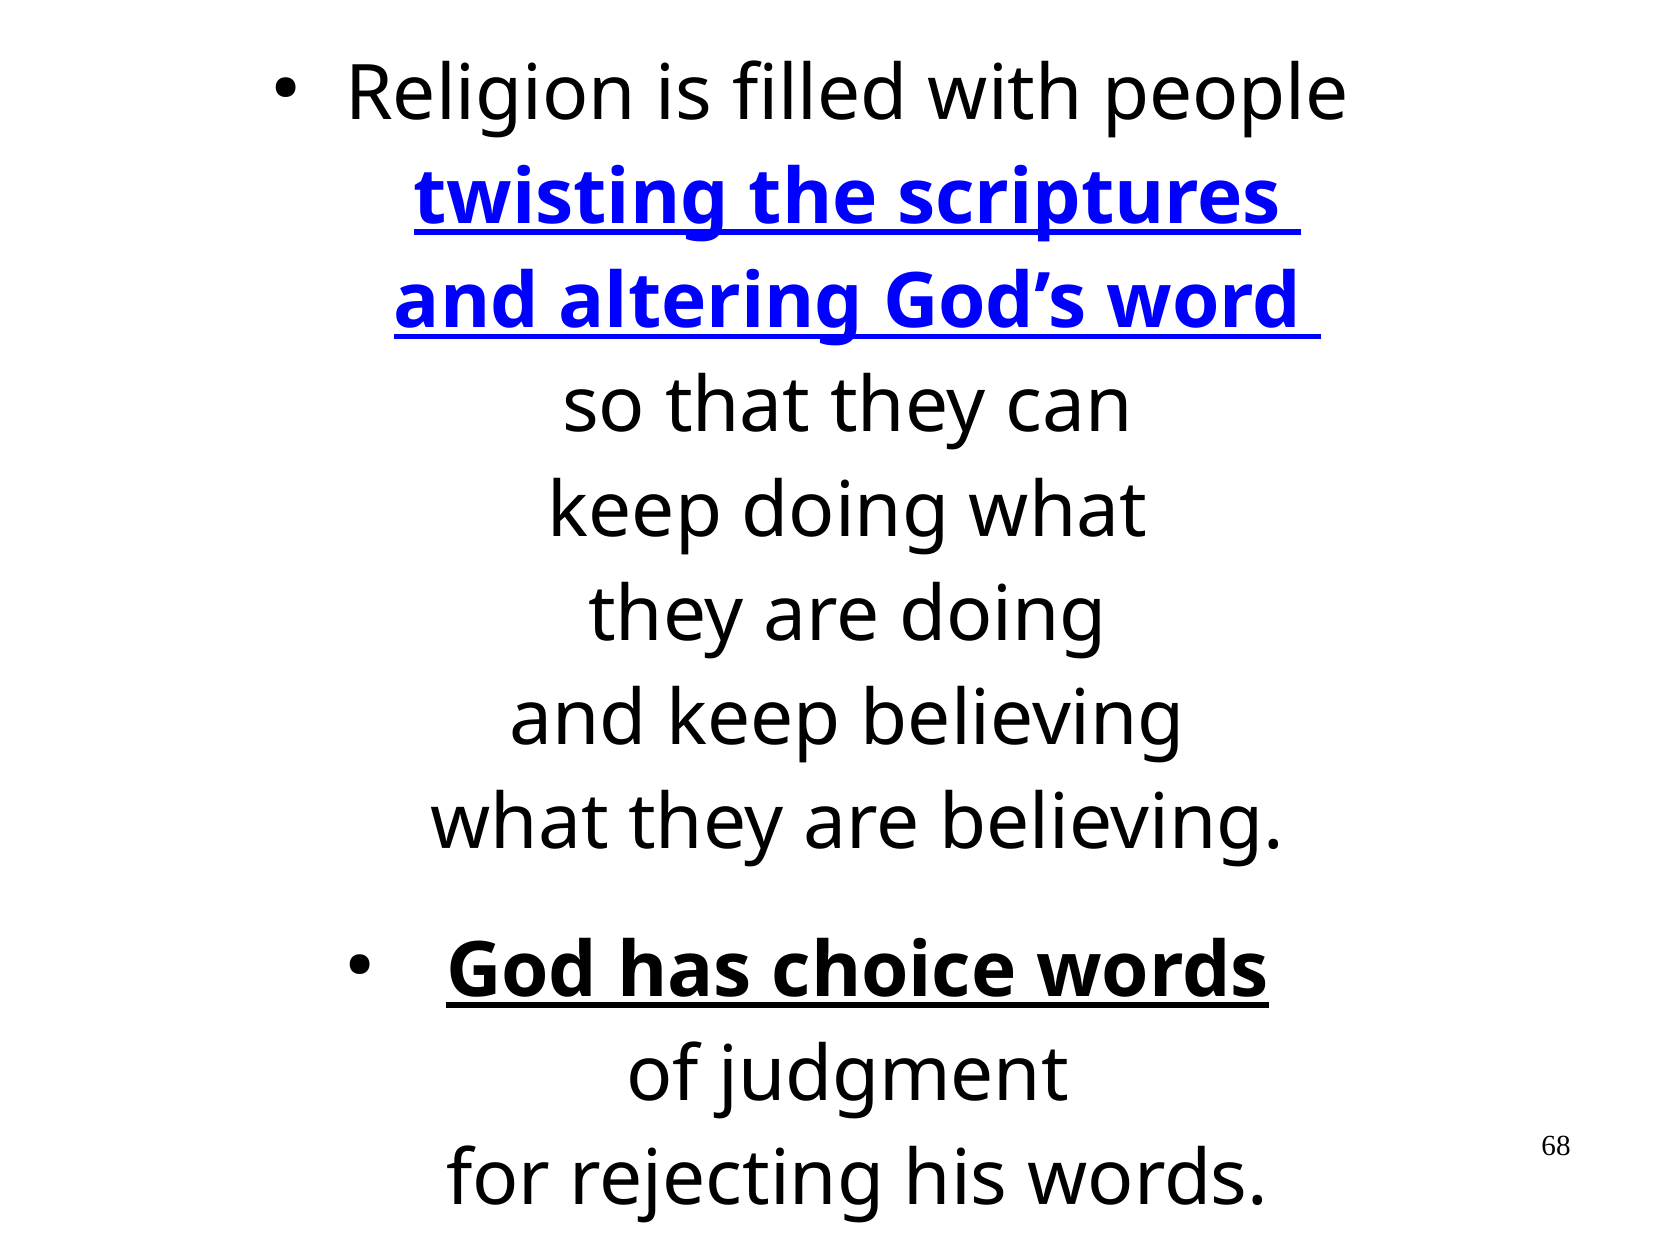

# Religion is filled with people twisting the scriptures and altering God’s word so that they can keep doing what they are doing and keep believing what they are believing.
 God has choice words
of judgment
for rejecting his words.
68